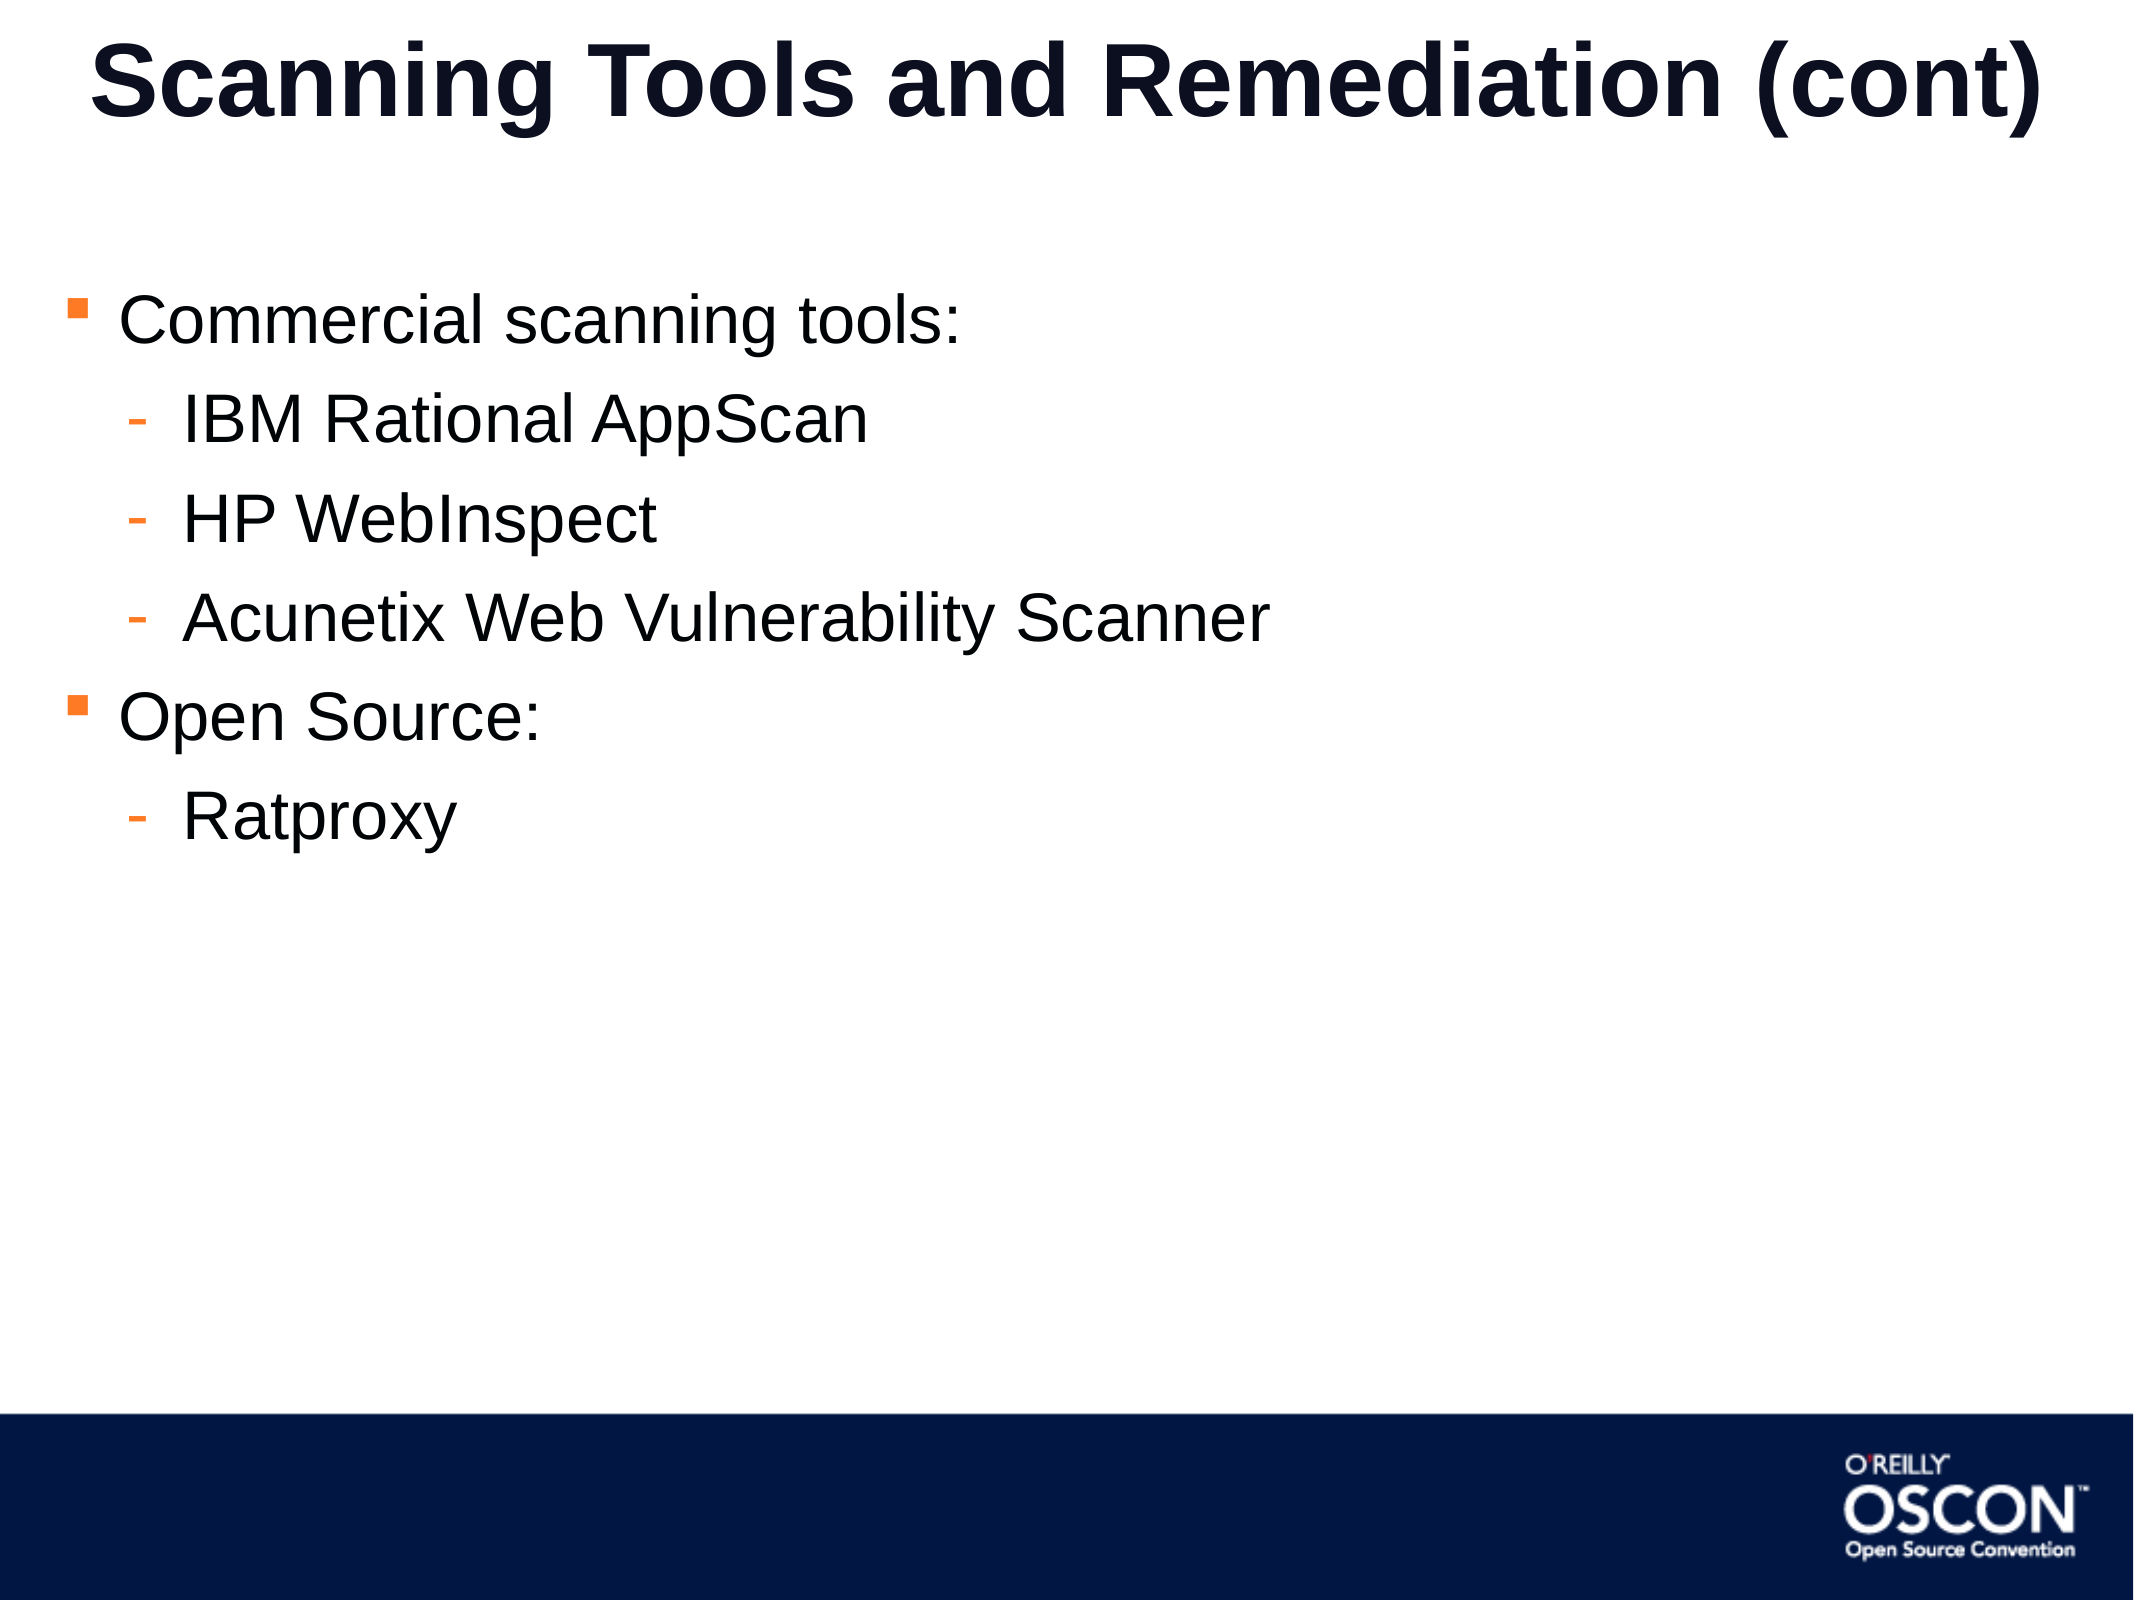

# Scanning Tools and Remediation (cont)
Commercial scanning tools:
IBM Rational AppScan
HP WebInspect
Acunetix Web Vulnerability Scanner
Open Source:
Ratproxy